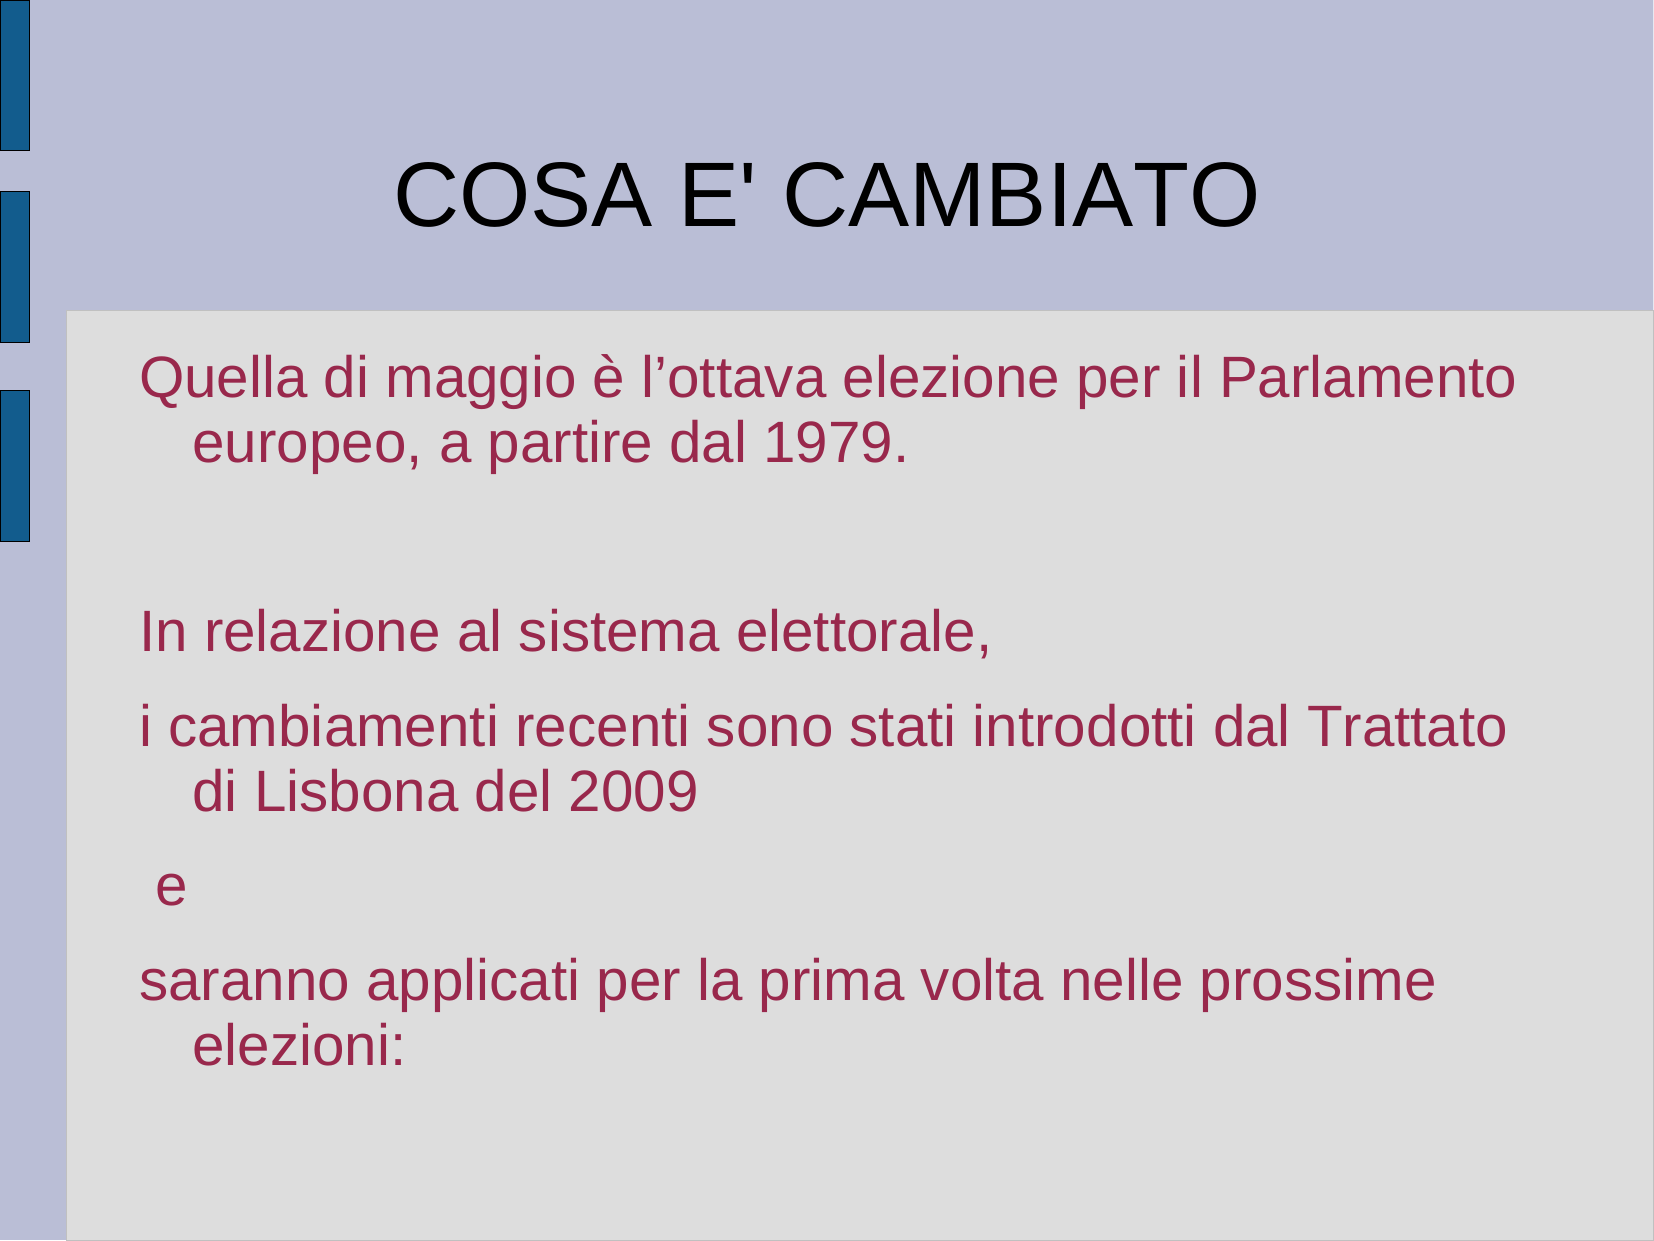

# COSA E' CAMBIATO
Quella di maggio è l’ottava elezione per il Parlamento europeo, a partire dal 1979.
In relazione al sistema elettorale,
i cambiamenti recenti sono stati introdotti dal Trattato di Lisbona del 2009
 e
saranno applicati per la prima volta nelle prossime elezioni: